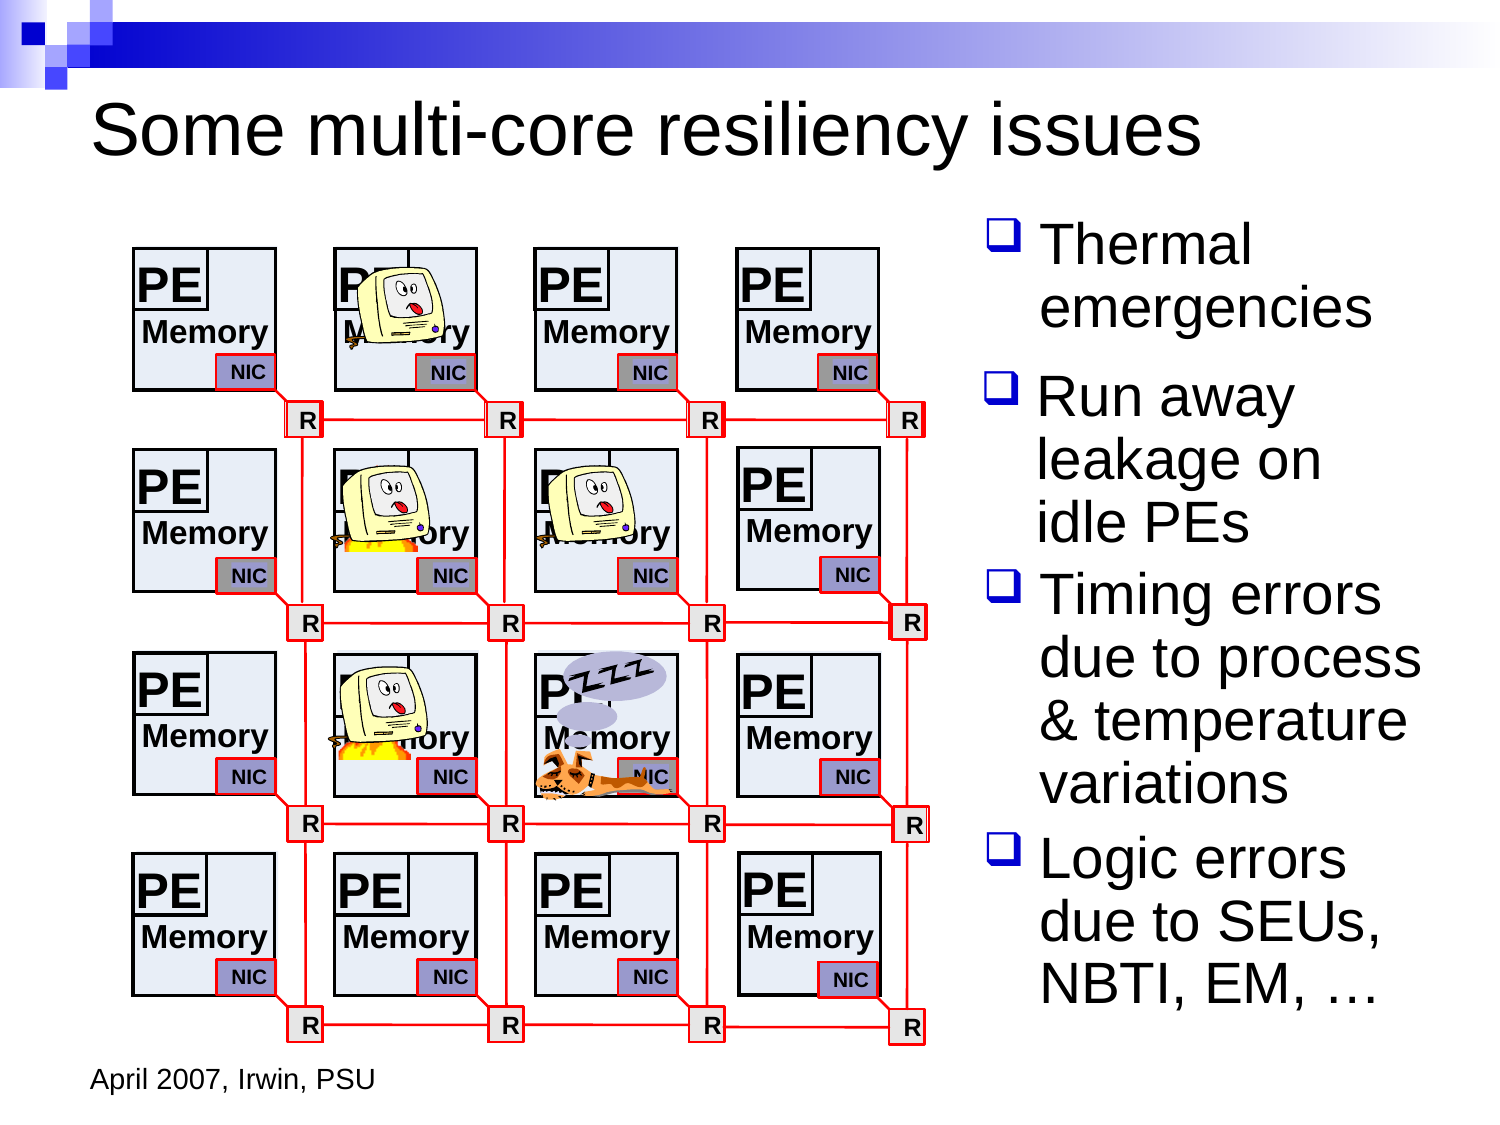

# Some multi-core resiliency issues
Thermal emergencies
PE
Memory
PE
Memory
PE
Memory
PE
Memory
PE
Memory
PE
Memory
PE
Memory
PE
Memory
PE
Memory
PE
Memory
PE
Memory
PE
Memory
PE
Memory
PE
Memory
PE
Memory
PE
Memory
NIC
NIC
NIC
NIC
R
R
R
R
NIC
NIC
NIC
NIC
R
R
R
R
NIC
NIC
NIC
NIC
R
R
R
R
NIC
NIC
NIC
NIC
R
R
R
R
Run away leakage on idle PEs
Timing errors due to process & temperature variations
Logic errors due to SEUs, NBTI, EM, …
April 2007, Irwin, PSU